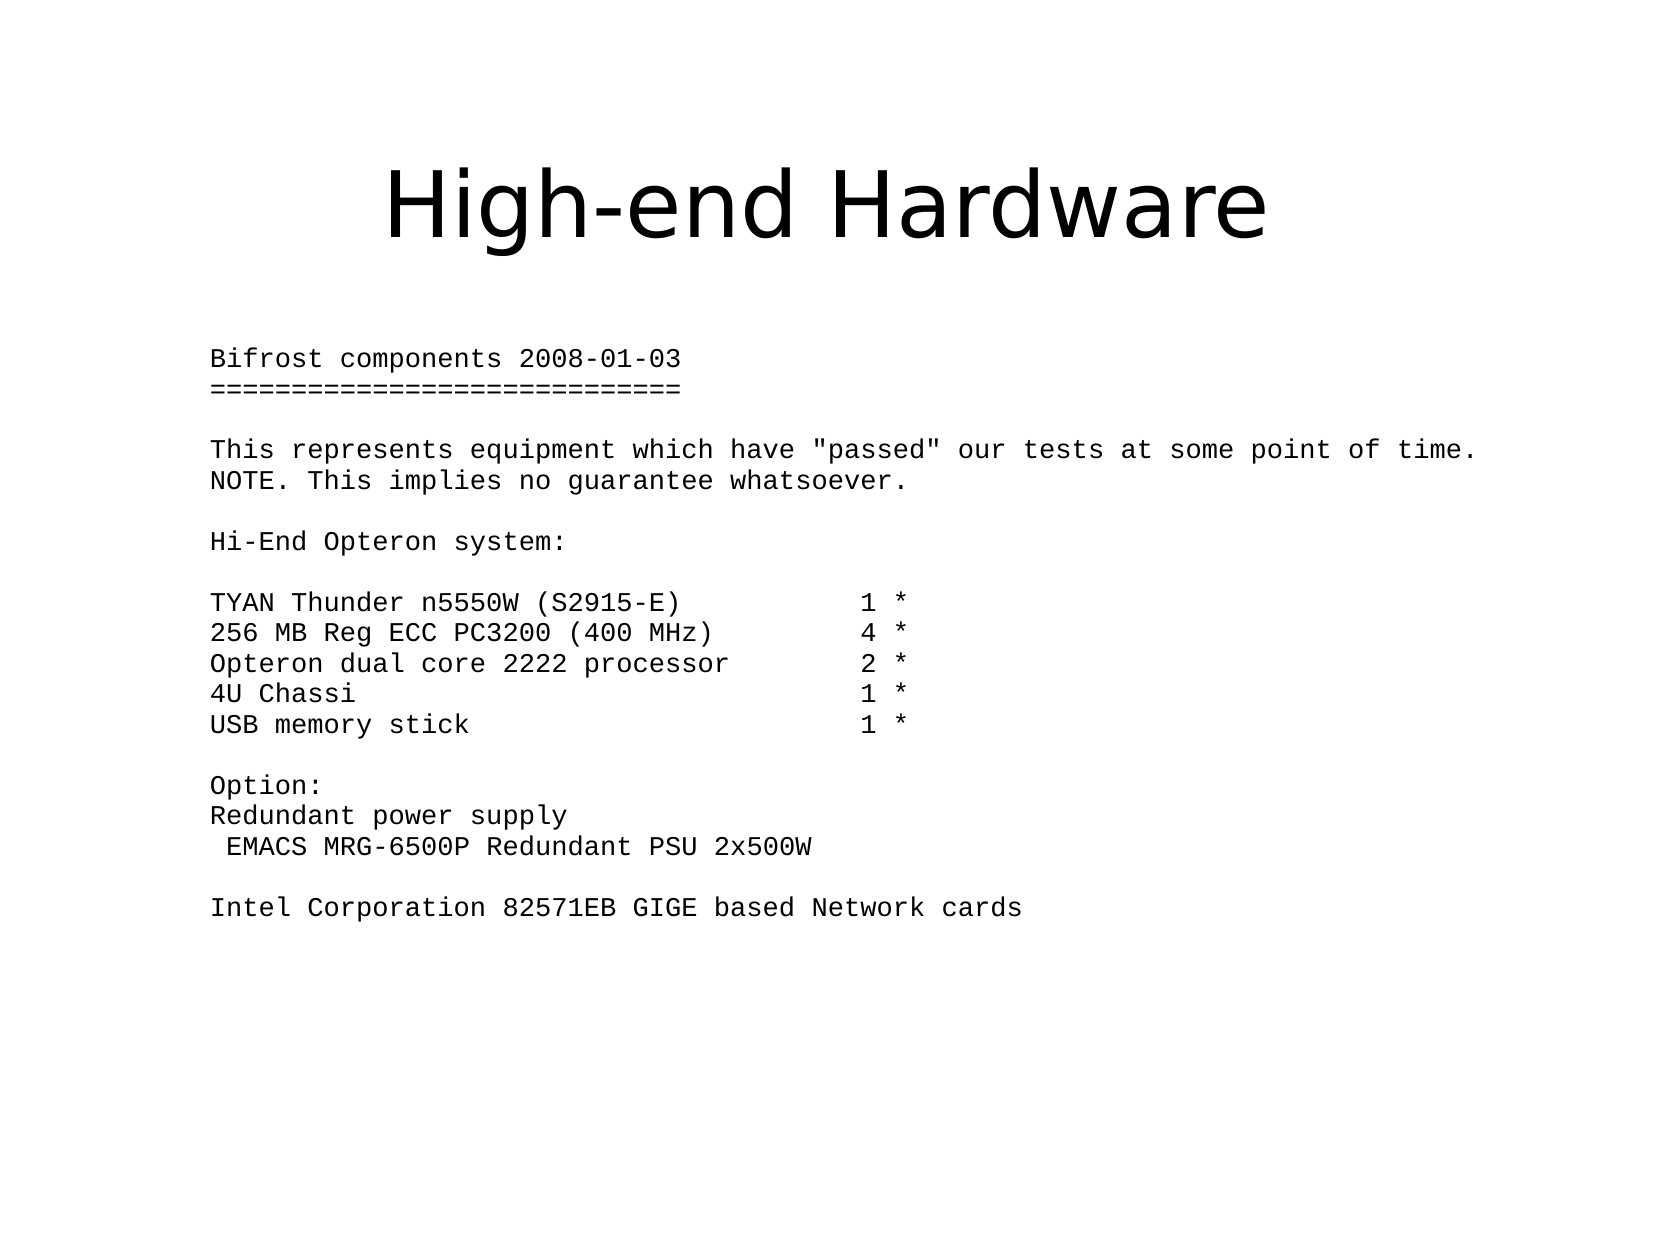

# High-end Hardware
Bifrost components 2008-01-03
=============================
This represents equipment which have "passed" our tests at some point of time.
NOTE. This implies no guarantee whatsoever.
Hi-End Opteron system:
TYAN Thunder n5550W (S2915-E) 1 *
256 MB Reg ECC PC3200 (400 MHz) 4 *
Opteron dual core 2222 processor 2 *
4U Chassi 1 *
USB memory stick 1 *
Option:
Redundant power supply
 EMACS MRG-6500P Redundant PSU 2x500W
Intel Corporation 82571EB GIGE based Network cards